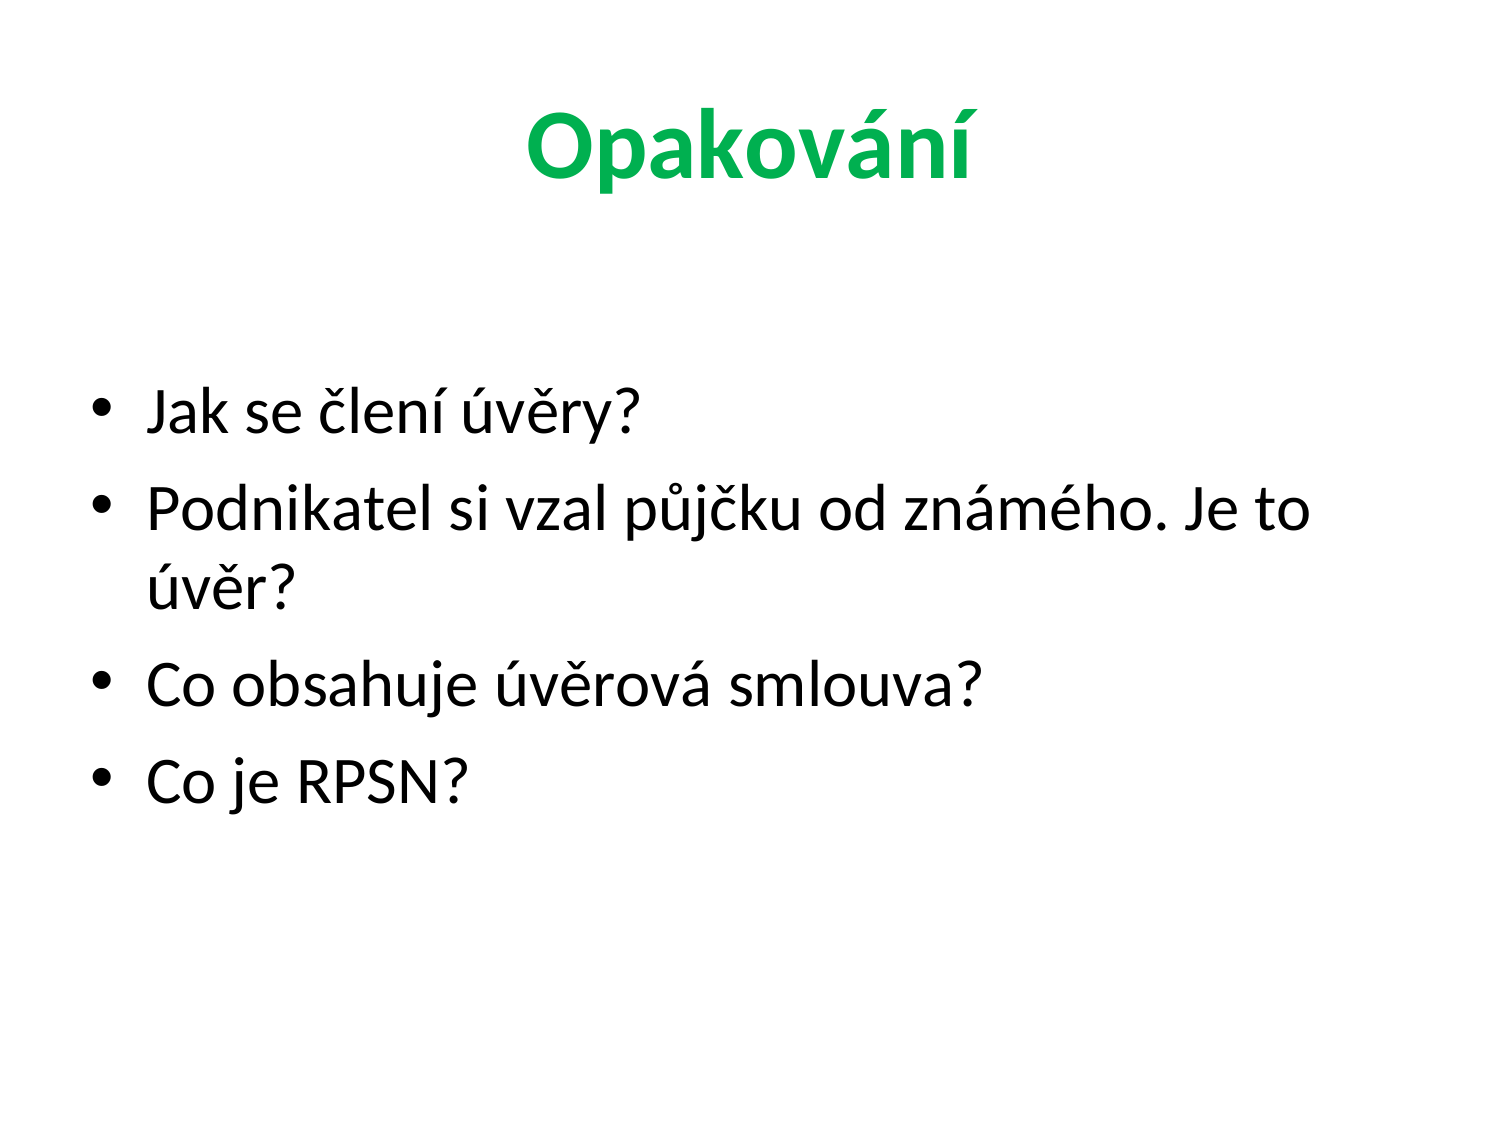

# Opakování
Jak se člení úvěry?
Podnikatel si vzal půjčku od známého. Je to úvěr?
Co obsahuje úvěrová smlouva?
Co je RPSN?